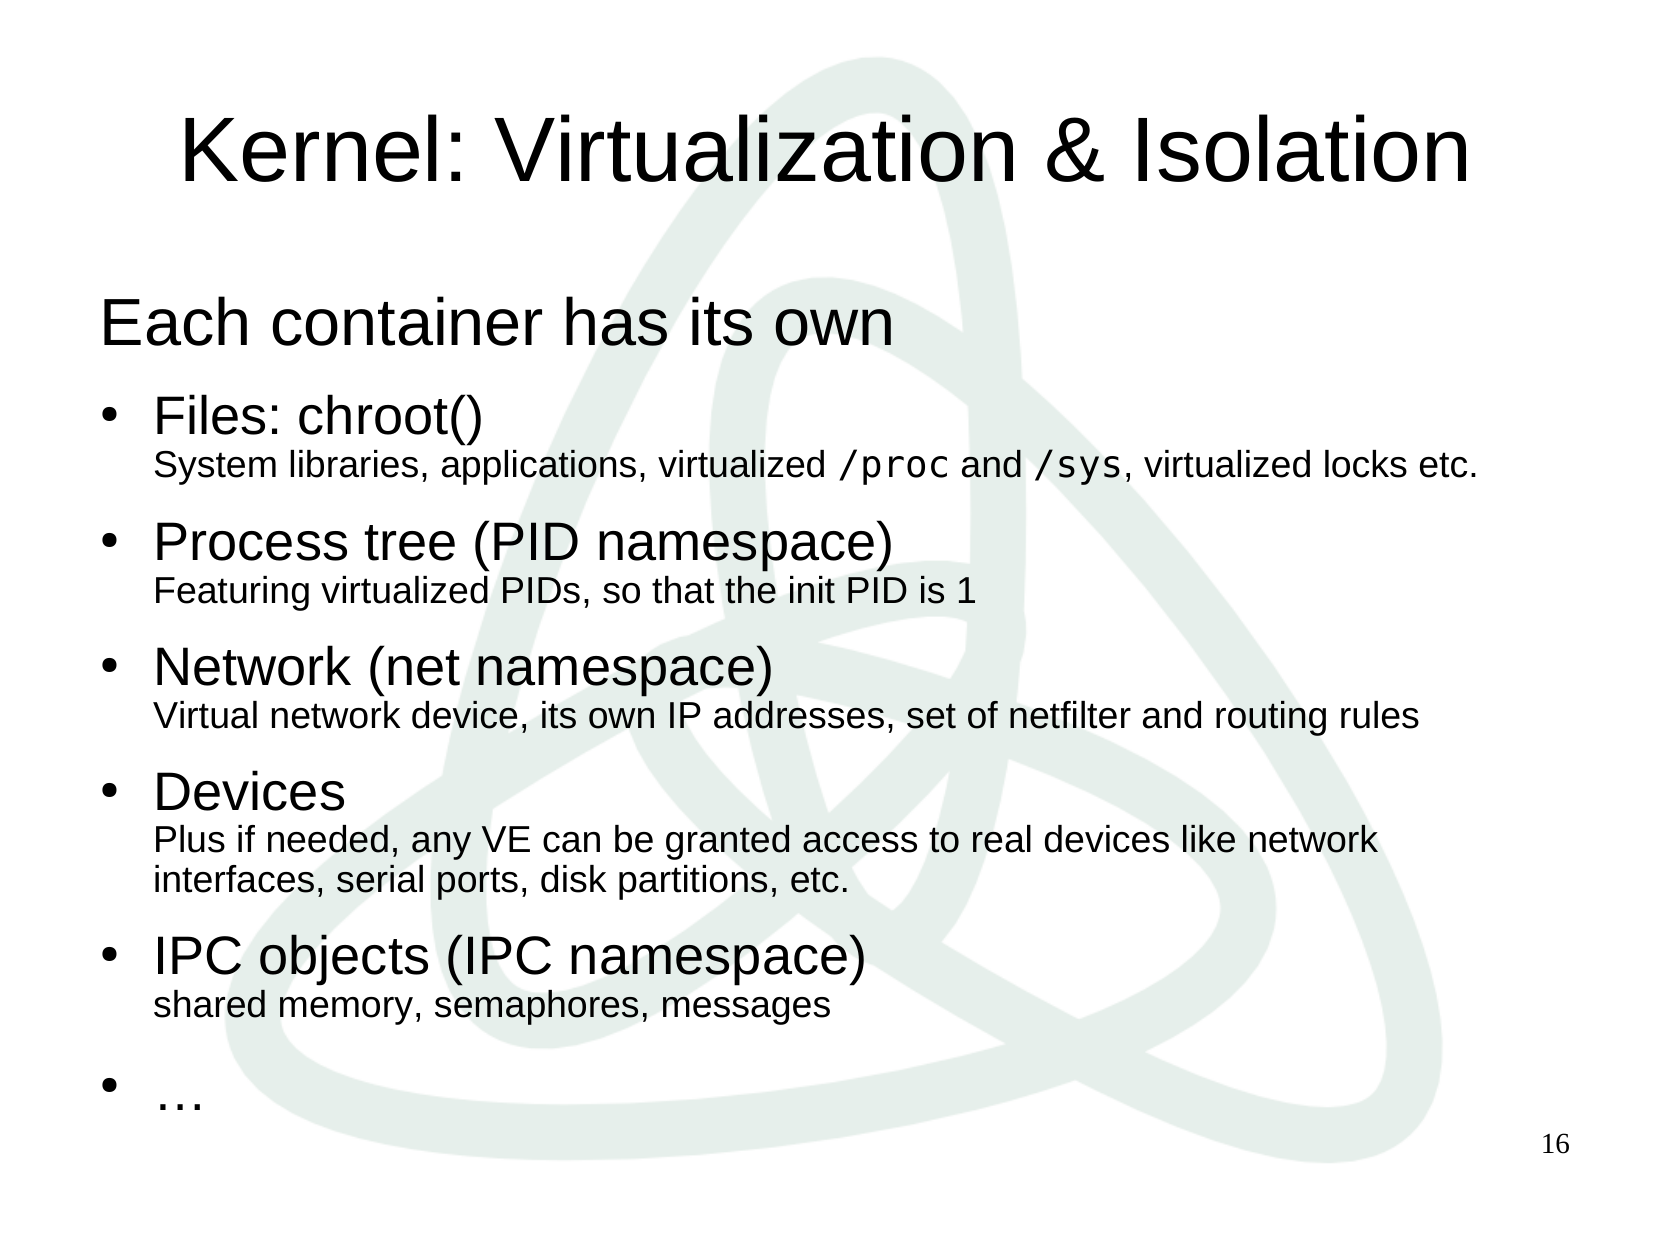

# Kernel: Virtualization & Isolation
Each container has its own
Files: chroot()
System libraries, applications, virtualized /proc and /sys, virtualized locks etc.
Process tree (PID namespace)
Featuring virtualized PIDs, so that the init PID is 1
Network (net namespace)
Virtual network device, its own IP addresses, set of netfilter and routing rules
Devices
Plus if needed, any VE can be granted access to real devices like network interfaces, serial ports, disk partitions, etc.
IPC objects (IPC namespace)
shared memory, semaphores, messages
…